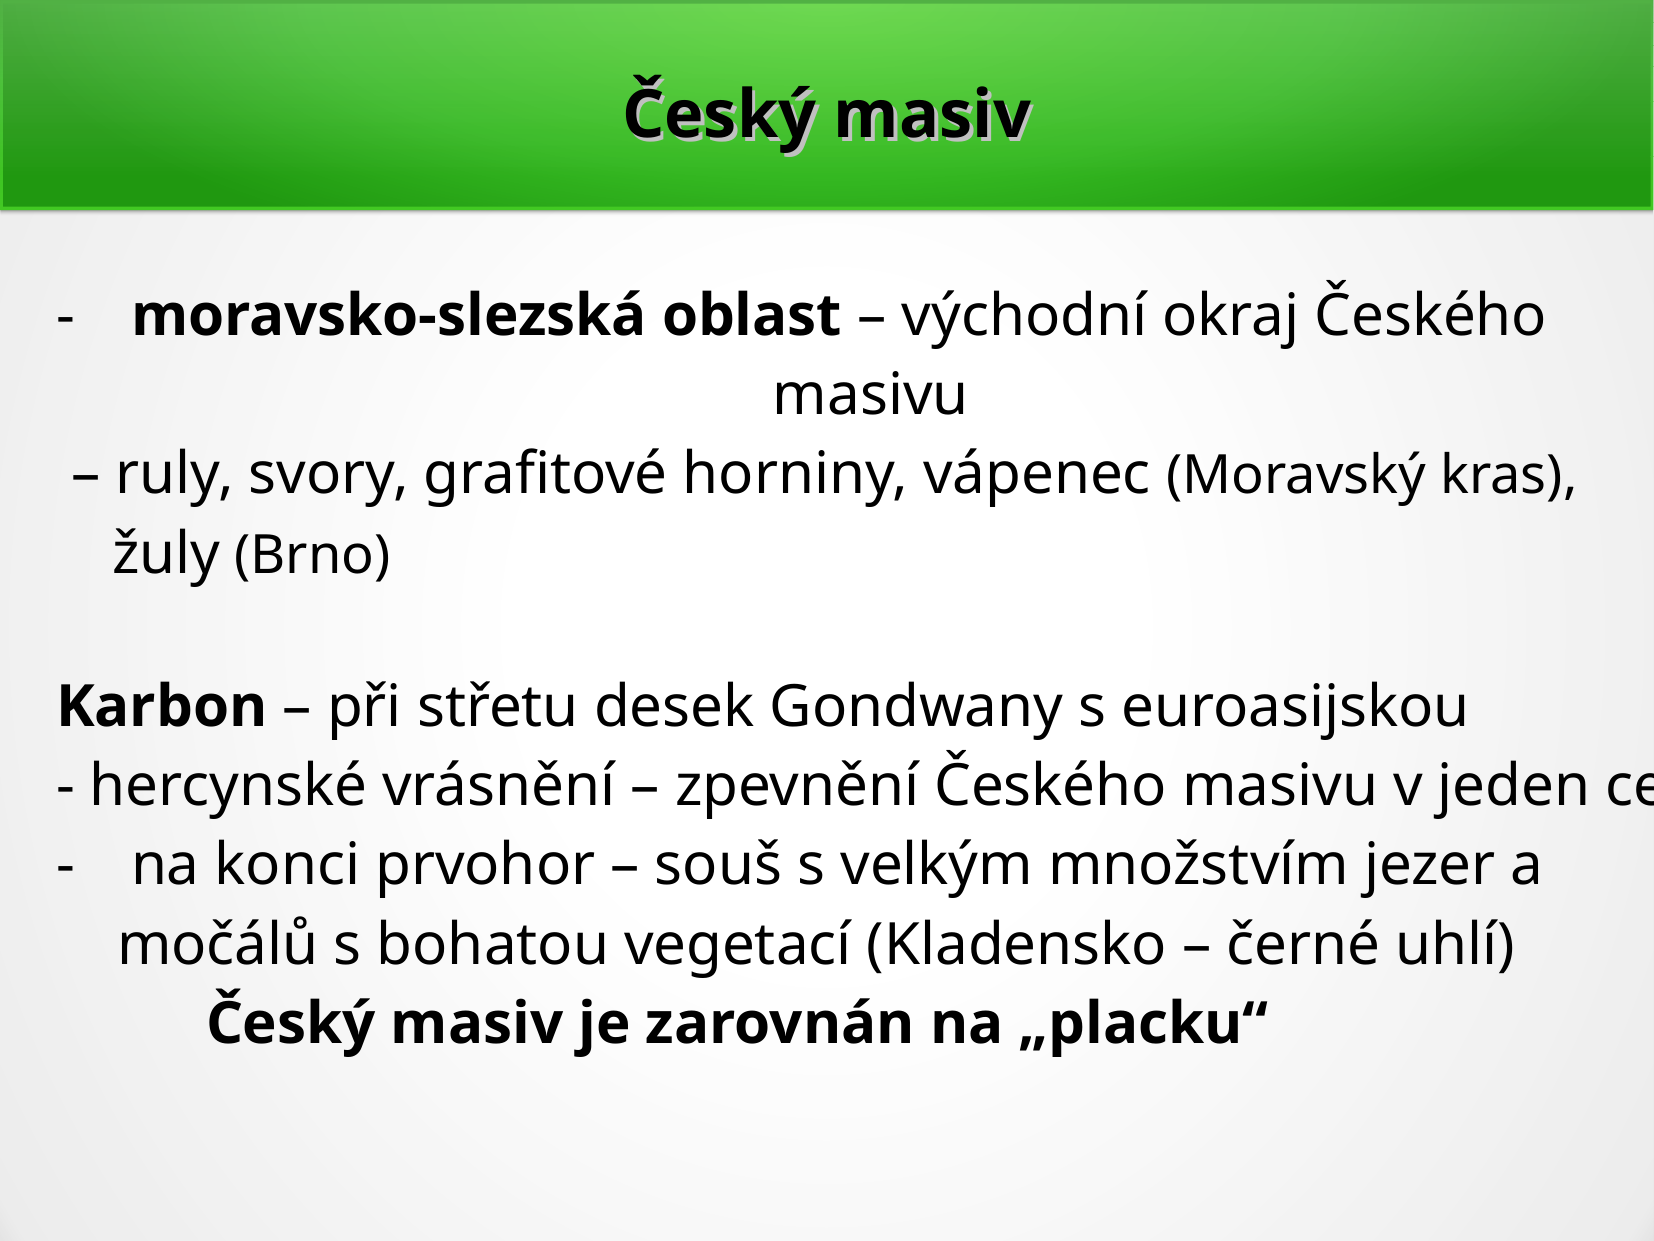

Český masiv
moravsko-slezská oblast – východní okraj Českého
 masivu
 – ruly, svory, grafitové horniny, vápenec (Moravský kras),
 žuly (Brno)
Karbon – při střetu desek Gondwany s euroasijskou
- hercynské vrásnění – zpevnění Českého masivu v jeden celek
na konci prvohor – souš s velkým množstvím jezer a
 močálů s bohatou vegetací (Kladensko – černé uhlí)
		Český masiv je zarovnán na „placku“